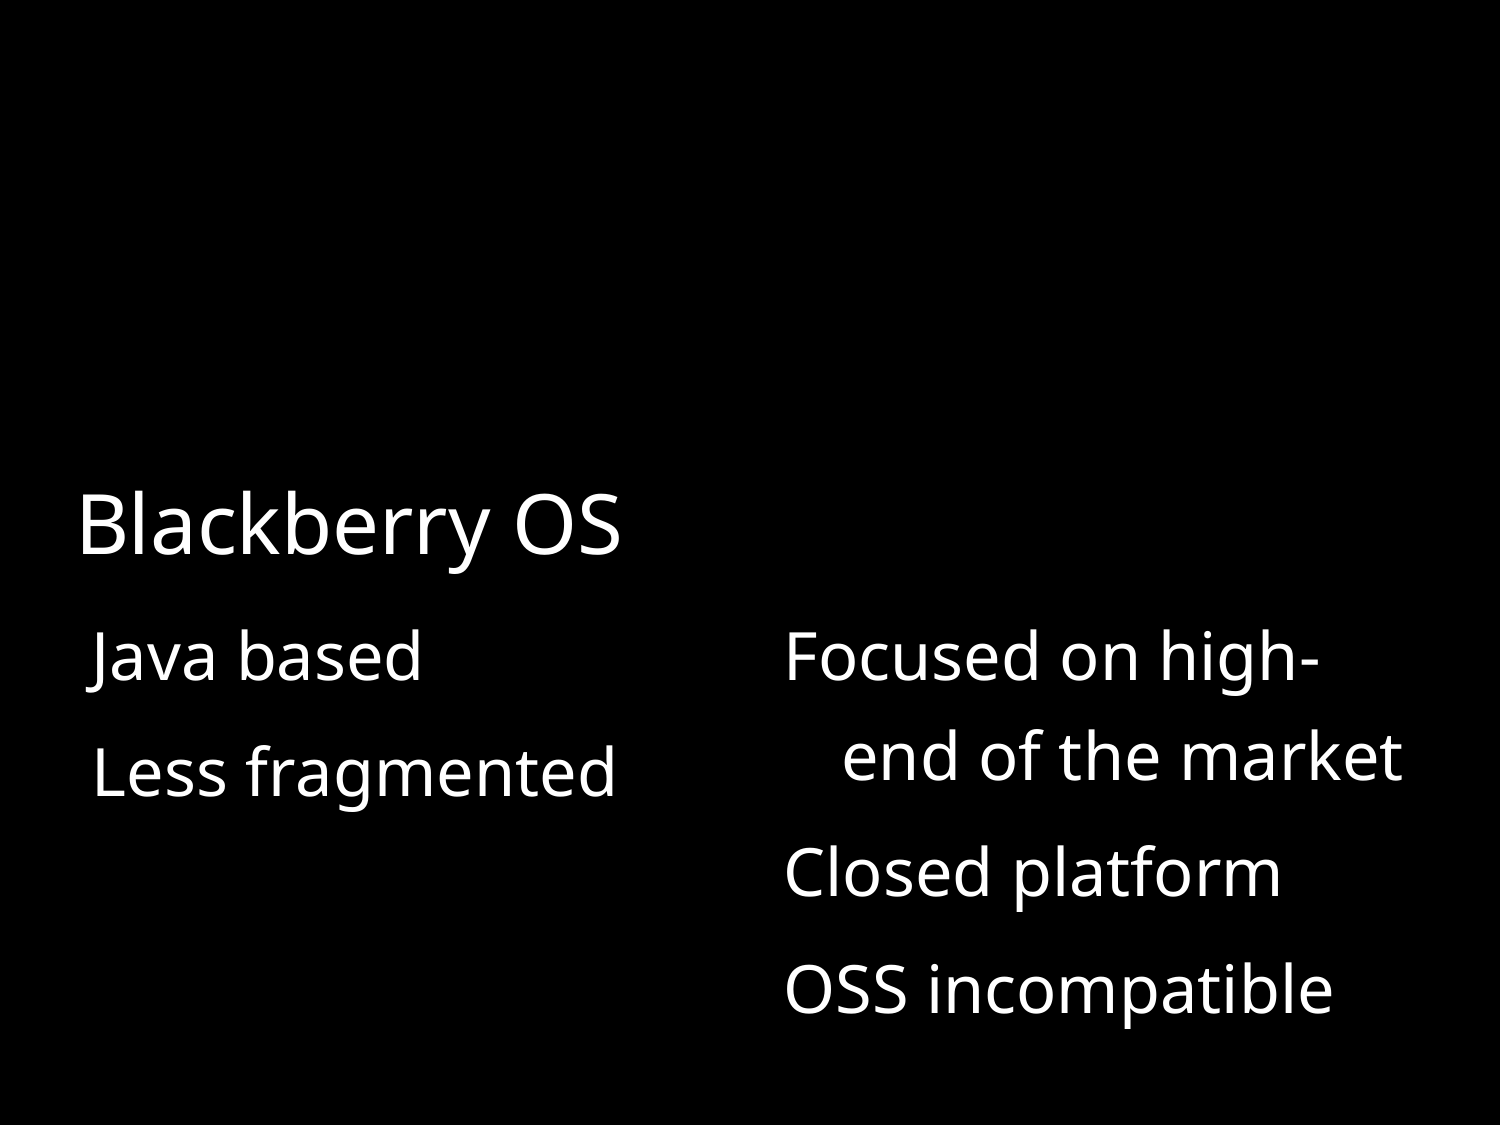

# Blackberry OS
Java based
Less fragmented
Focused on high-end of the market
Closed platform
OSS incompatible